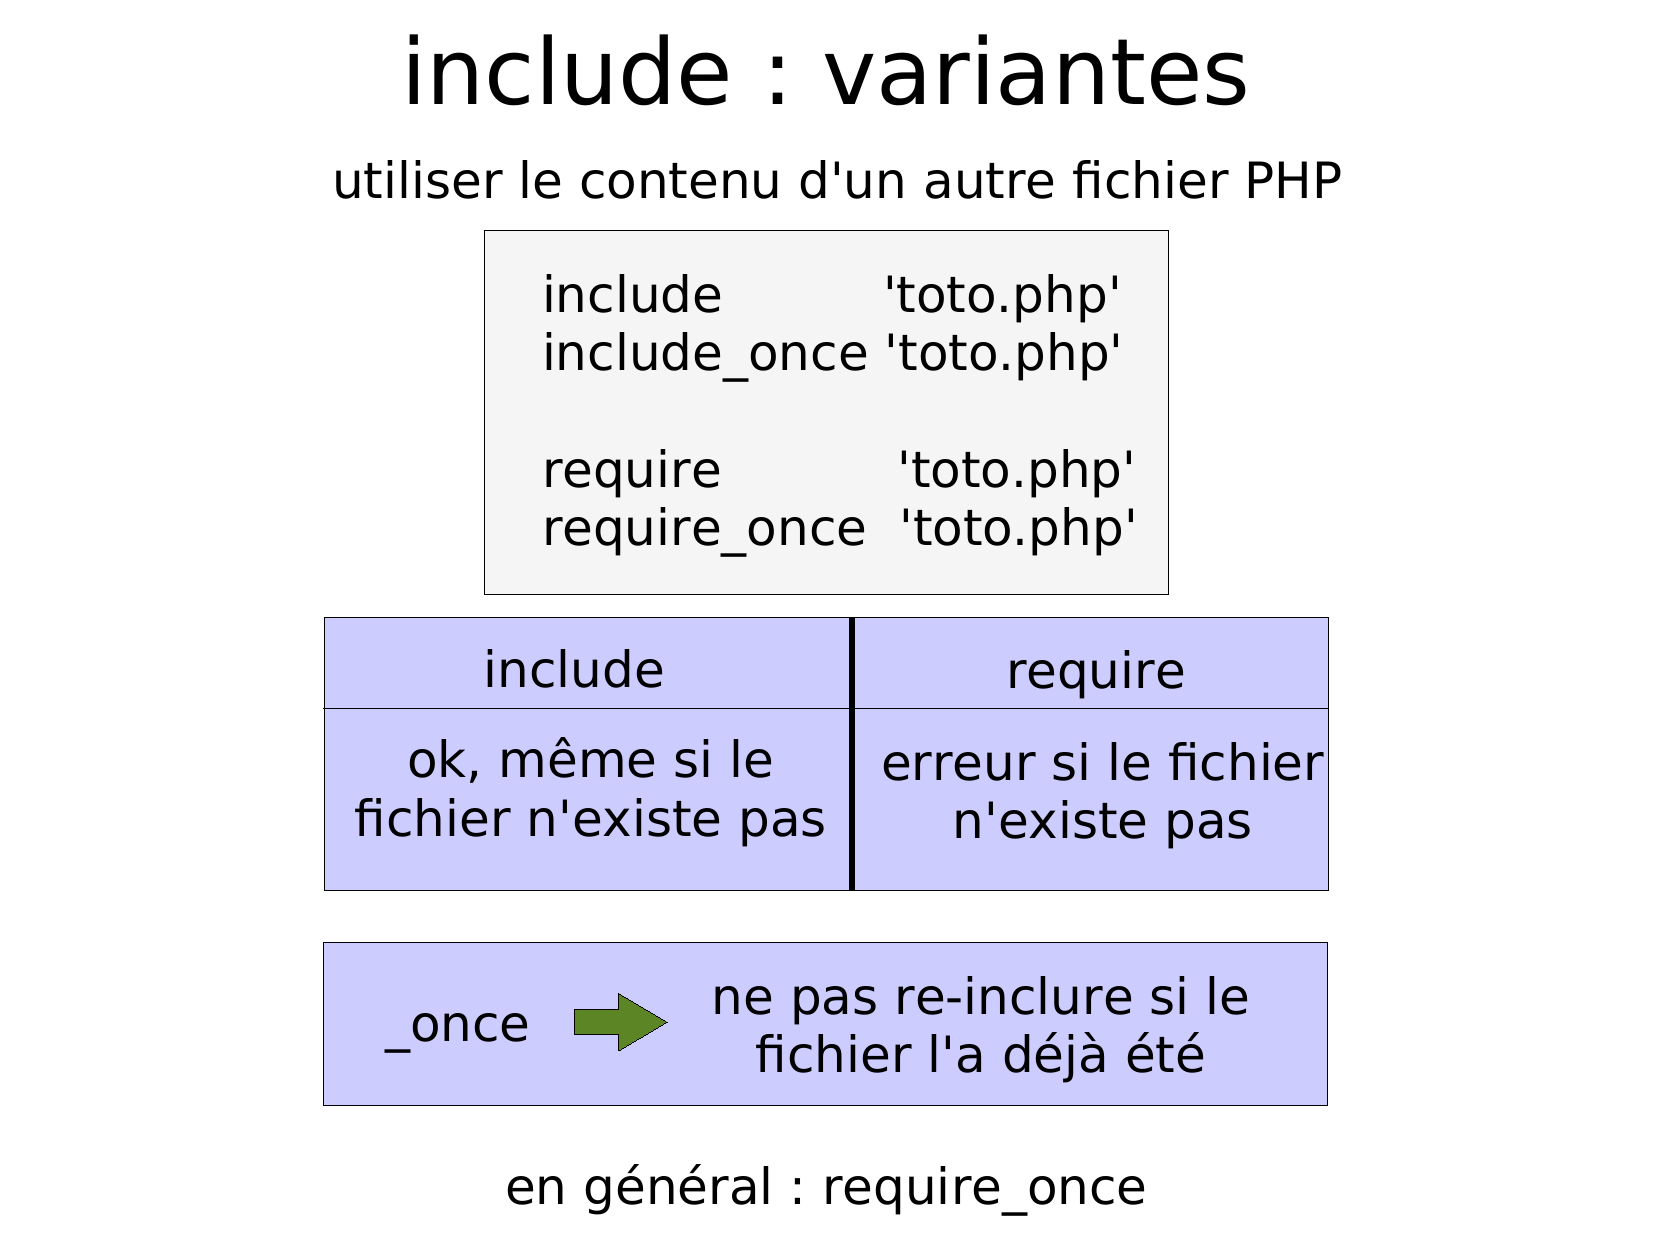

# include : variantes
utiliser le contenu d'un autre fichier PHP
include 'toto.php'
include_once 'toto.php'
require 'toto.php'
require_once 'toto.php'
include
require
ok, même si le fichier n'existe pas
erreur si le fichier n'existe pas
ne pas re-inclure si le fichier l'a déjà été
_once
en général : require_once